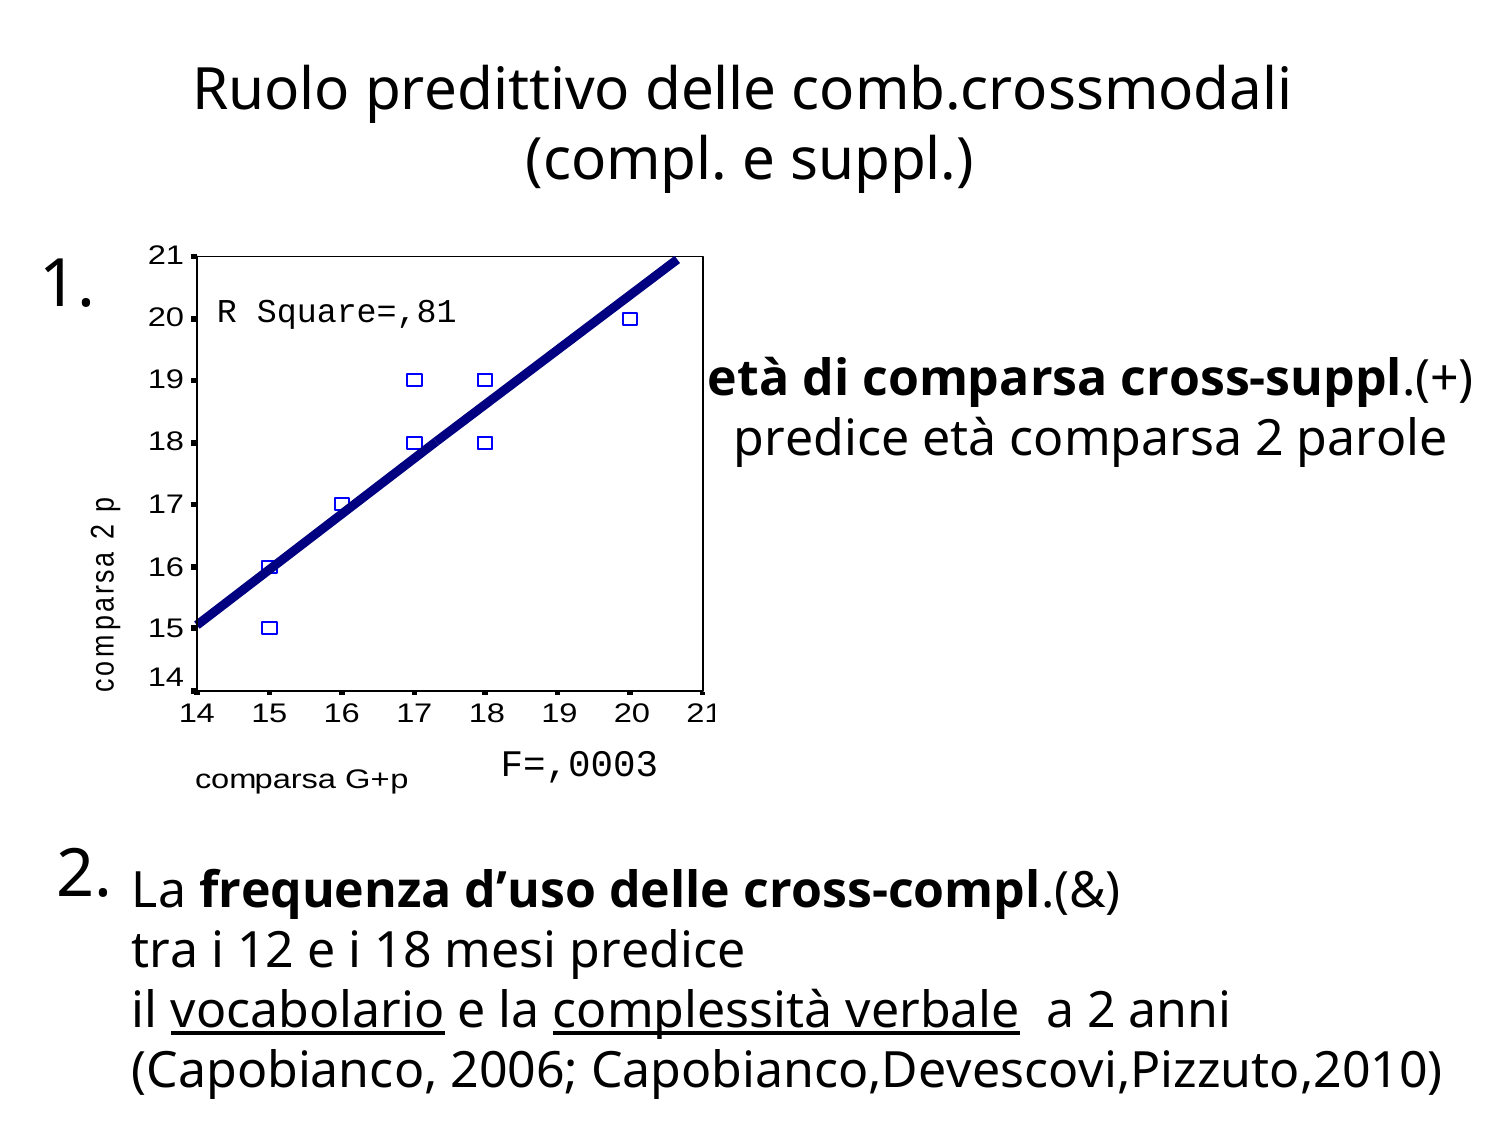

# Ruolo predittivo delle comb.crossmodali (compl. e suppl.)
1.
R Square=,81
F=,0003
età di comparsa cross-suppl.(+)
predice età comparsa 2 parole
2.
La frequenza d’uso delle cross-compl.(&)
tra i 12 e i 18 mesi predice
il vocabolario e la complessità verbale a 2 anni
(Capobianco, 2006; Capobianco,Devescovi,Pizzuto,2010)